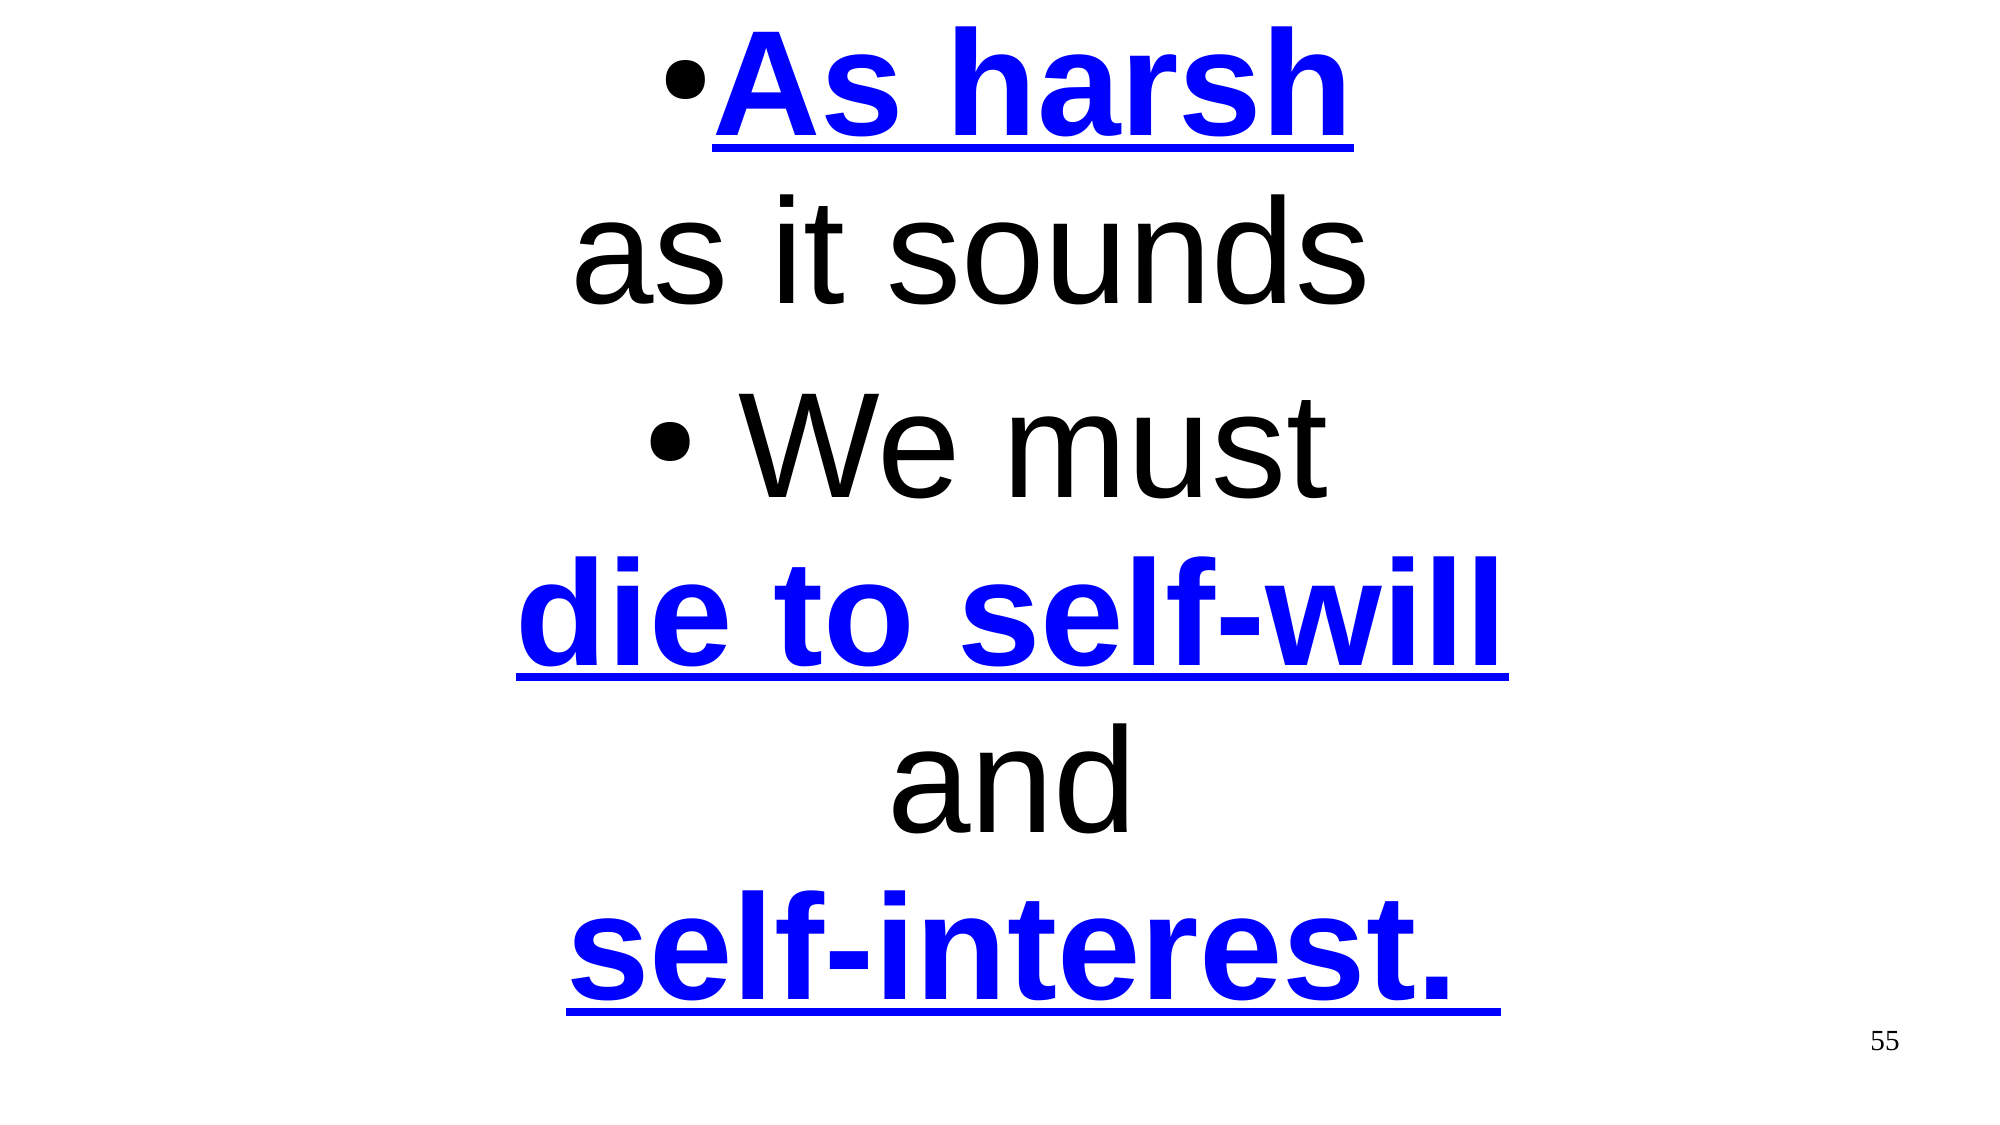

# As harsh as it sounds
 We must
die to self-will
and
self-interest.
55